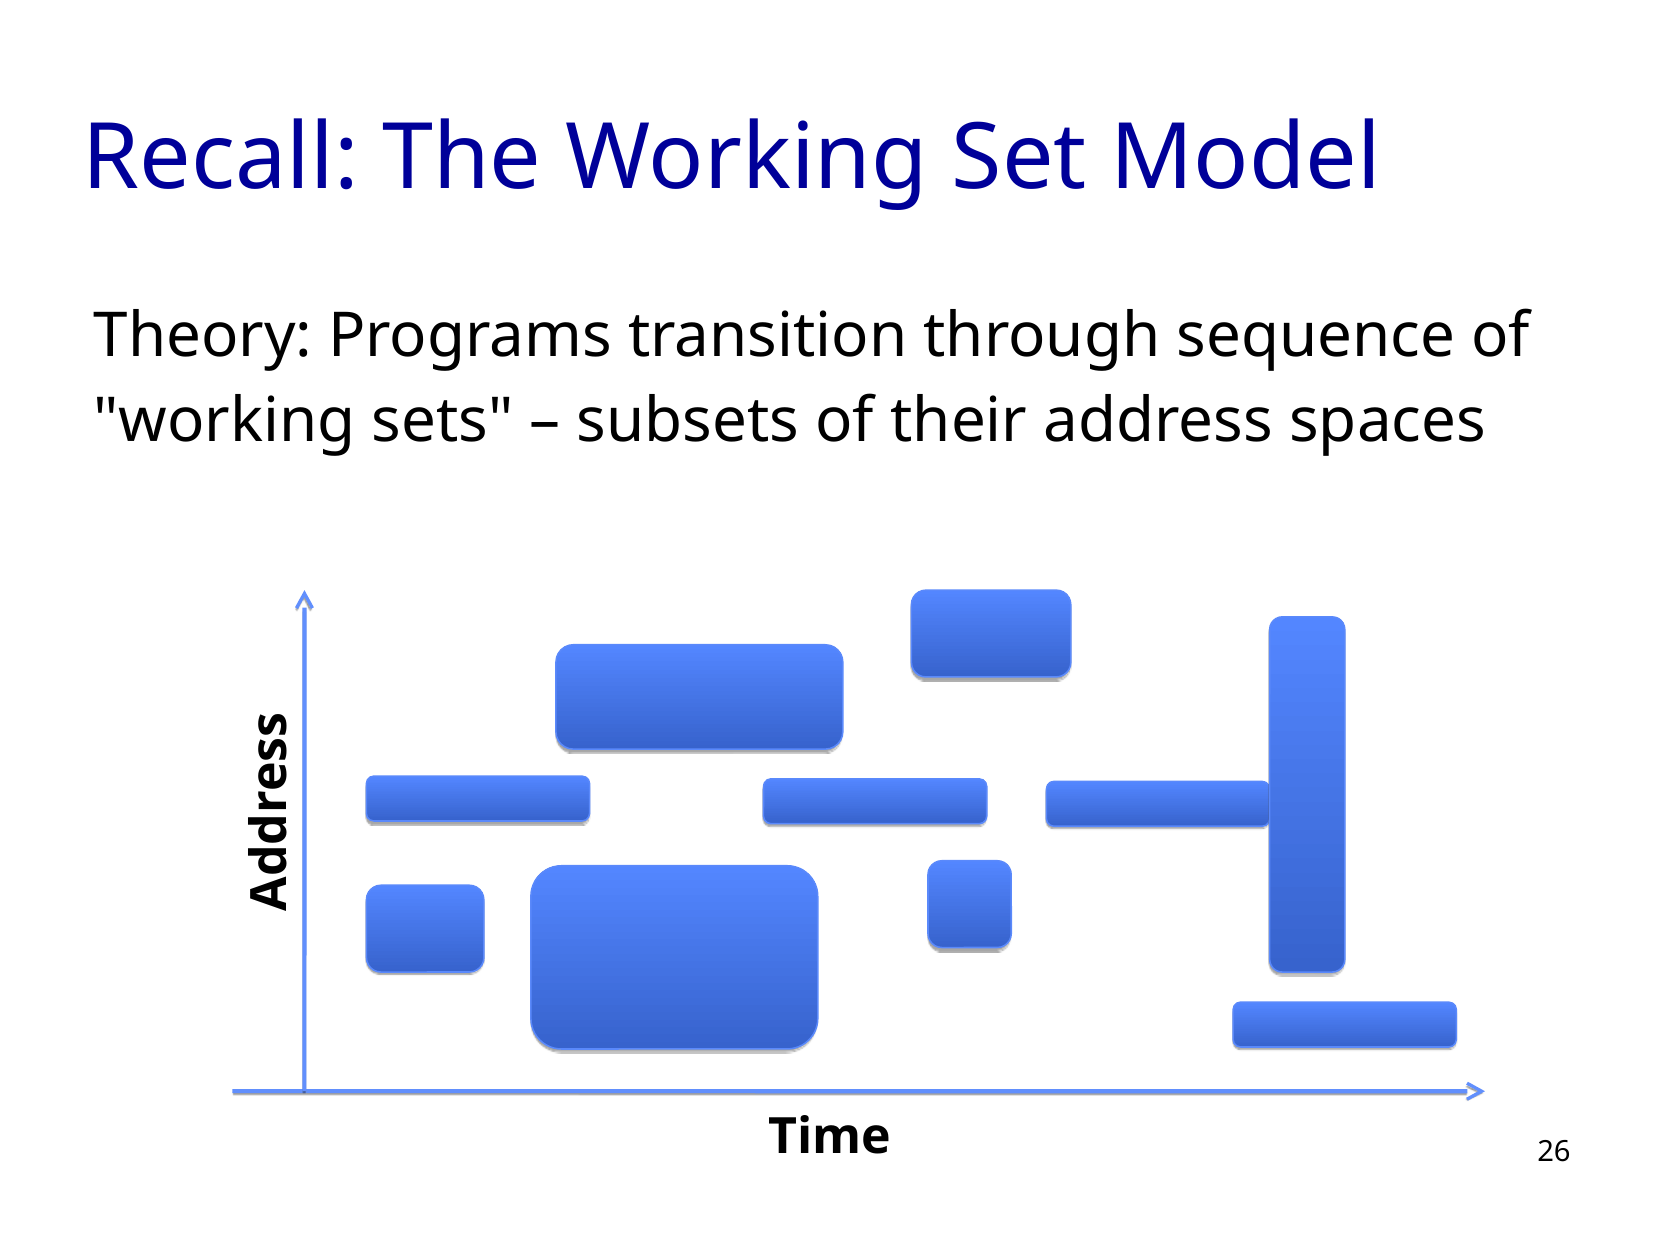

# Recall: The Working Set Model
Theory: Programs transition through sequence of "working sets" – subsets of their address spaces
Address
Time
26